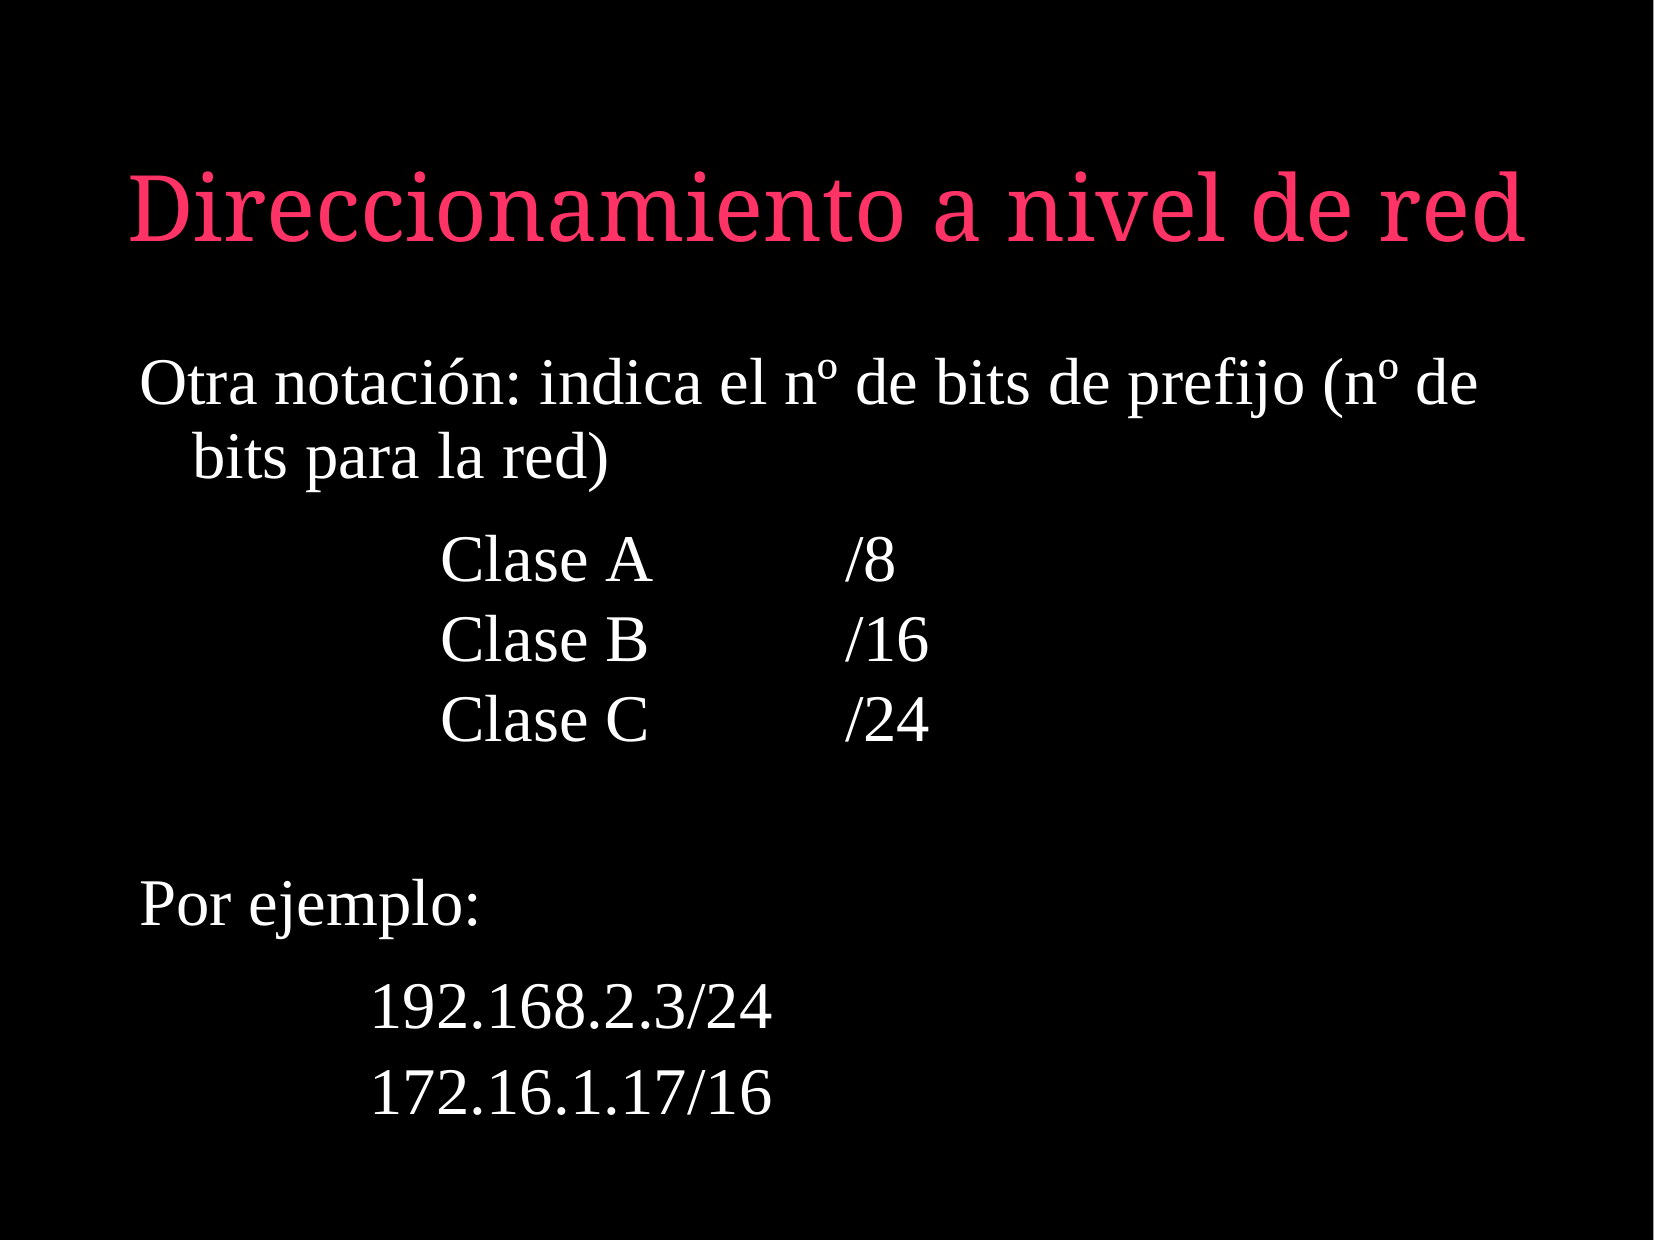

# Direccionamiento a nivel de red
Otra notación: indica el nº de bits de prefijo (nº de bits para la red)
Clase A			/8
Clase B			/16
Clase C			/24
Por ejemplo:
192.168.2.3/24
172.16.1.17/16